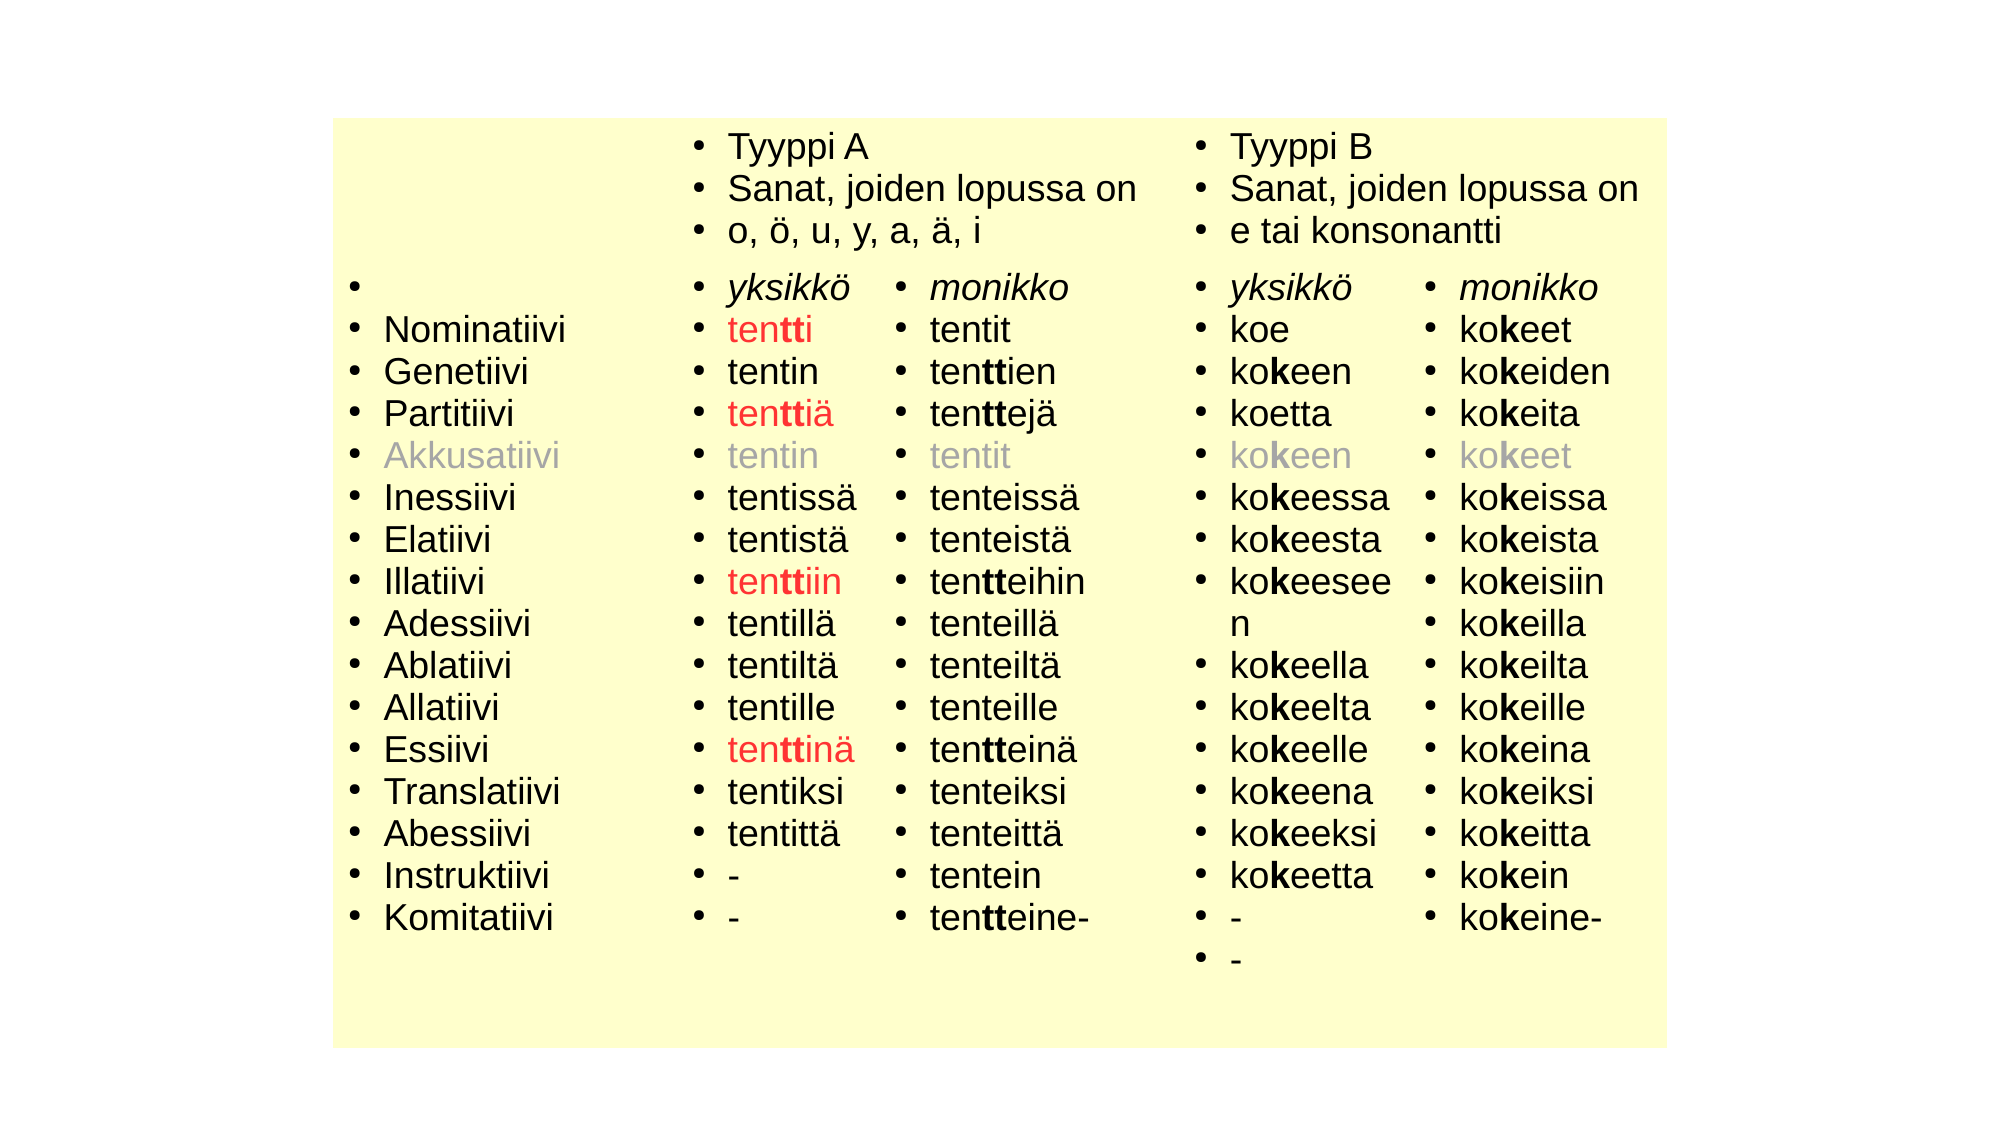

| | Tyyppi A Sanat, joiden lopussa on o, ö, u, y, a, ä, i | | Tyyppi B Sanat, joiden lopussa on e tai konsonantti | |
| --- | --- | --- | --- | --- |
| Nominatiivi Genetiivi Partitiivi Akkusatiivi Inessiivi Elatiivi Illatiivi Adessiivi Ablatiivi Allatiivi Essiivi Translatiivi Abessiivi Instruktiivi Komitatiivi | yksikkö tentti tentin tenttiä tentin tentissä tentistä tenttiin tentillä tentiltä tentille tenttinä tentiksi tentittä - - | monikko tentit tenttien tenttejä tentit tenteissä tenteistä tentteihin tenteillä tenteiltä tenteille tentteinä tenteiksi tenteittä tentein tentteine- | yksikkö koe kokeen koetta kokeen kokeessa kokeesta kokeeseen kokeella kokeelta kokeelle kokeena kokeeksi kokeetta - - | monikko kokeet kokeiden kokeita kokeet kokeissa kokeista kokeisiin kokeilla kokeilta kokeille kokeina kokeiksi kokeitta kokein kokeine- |